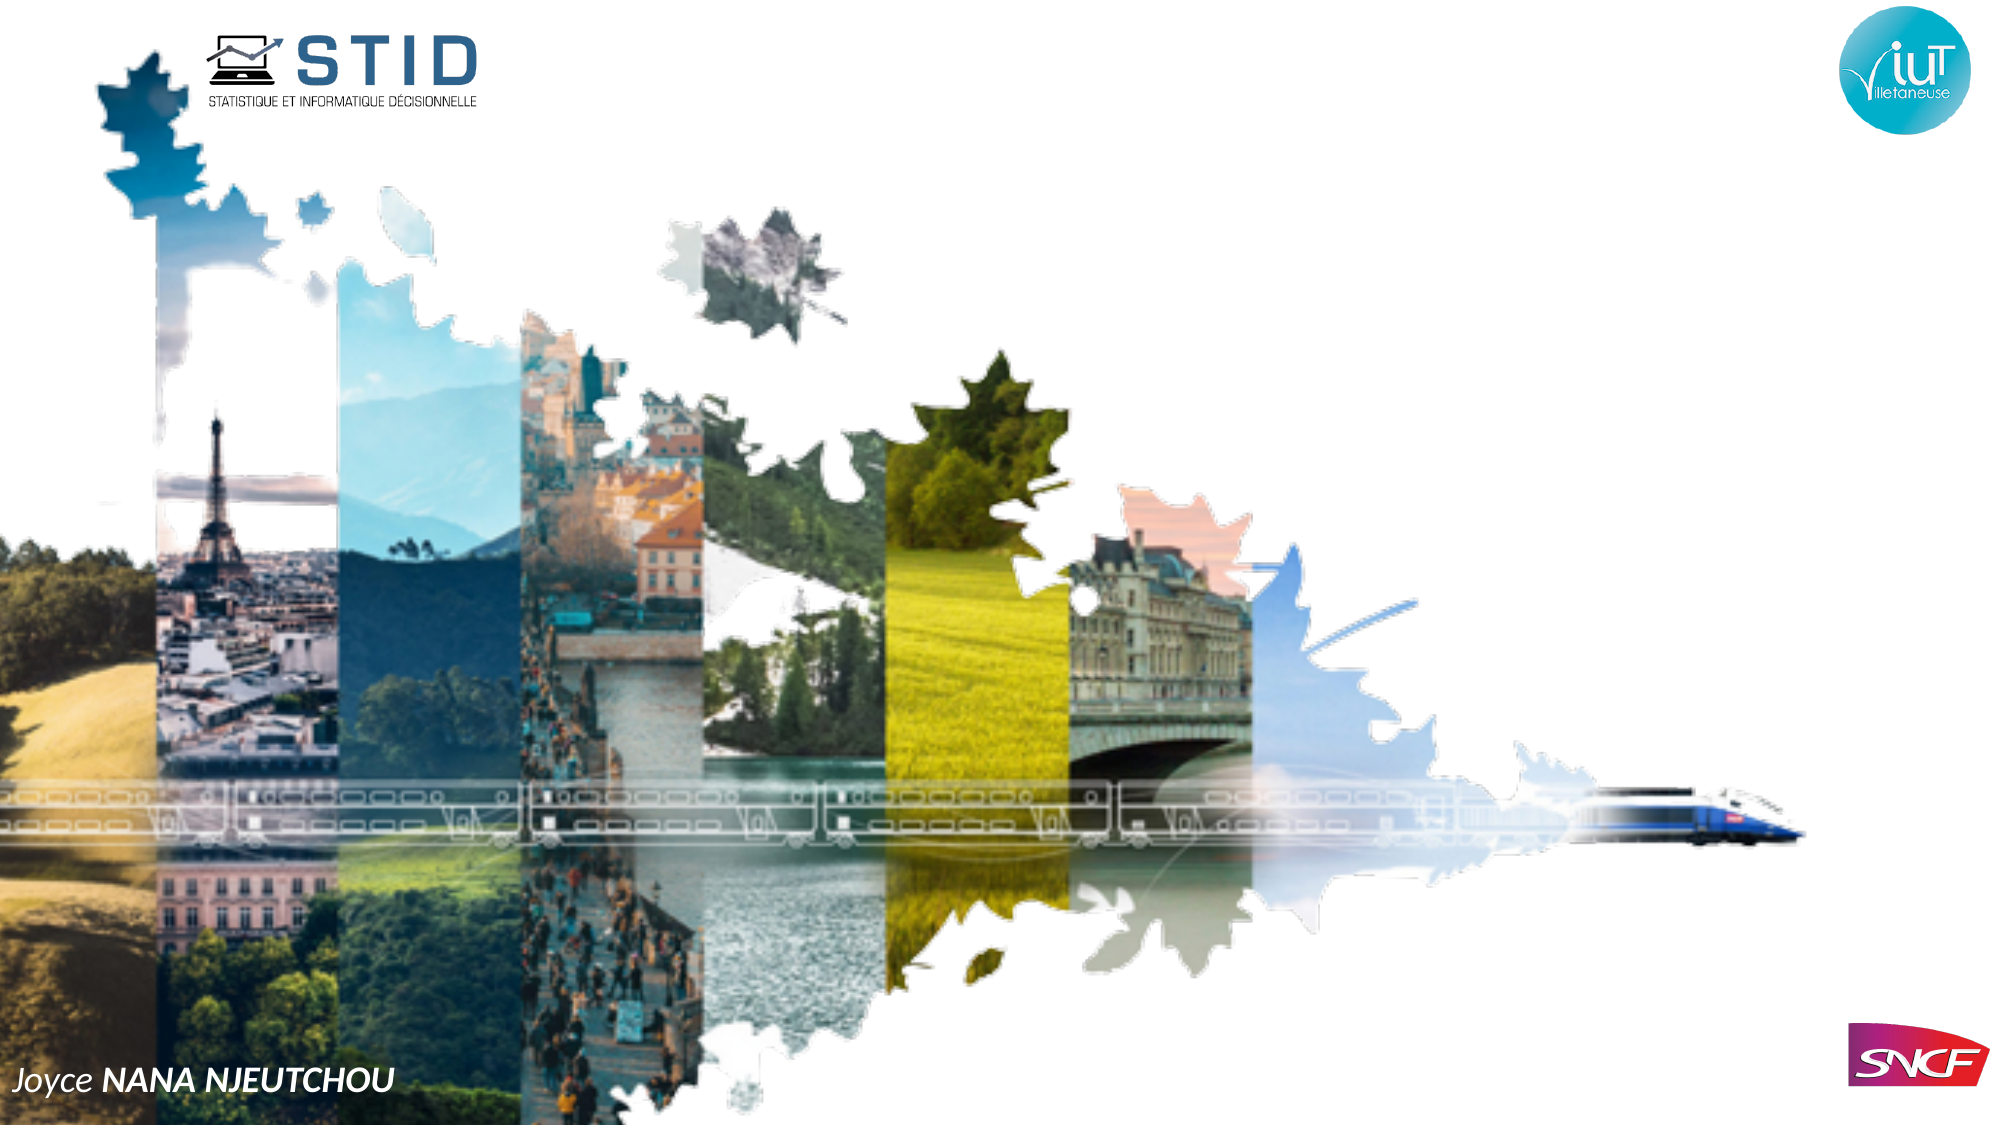

Merci pour votre écoute !
Joyce NANA NJEUTCHOU